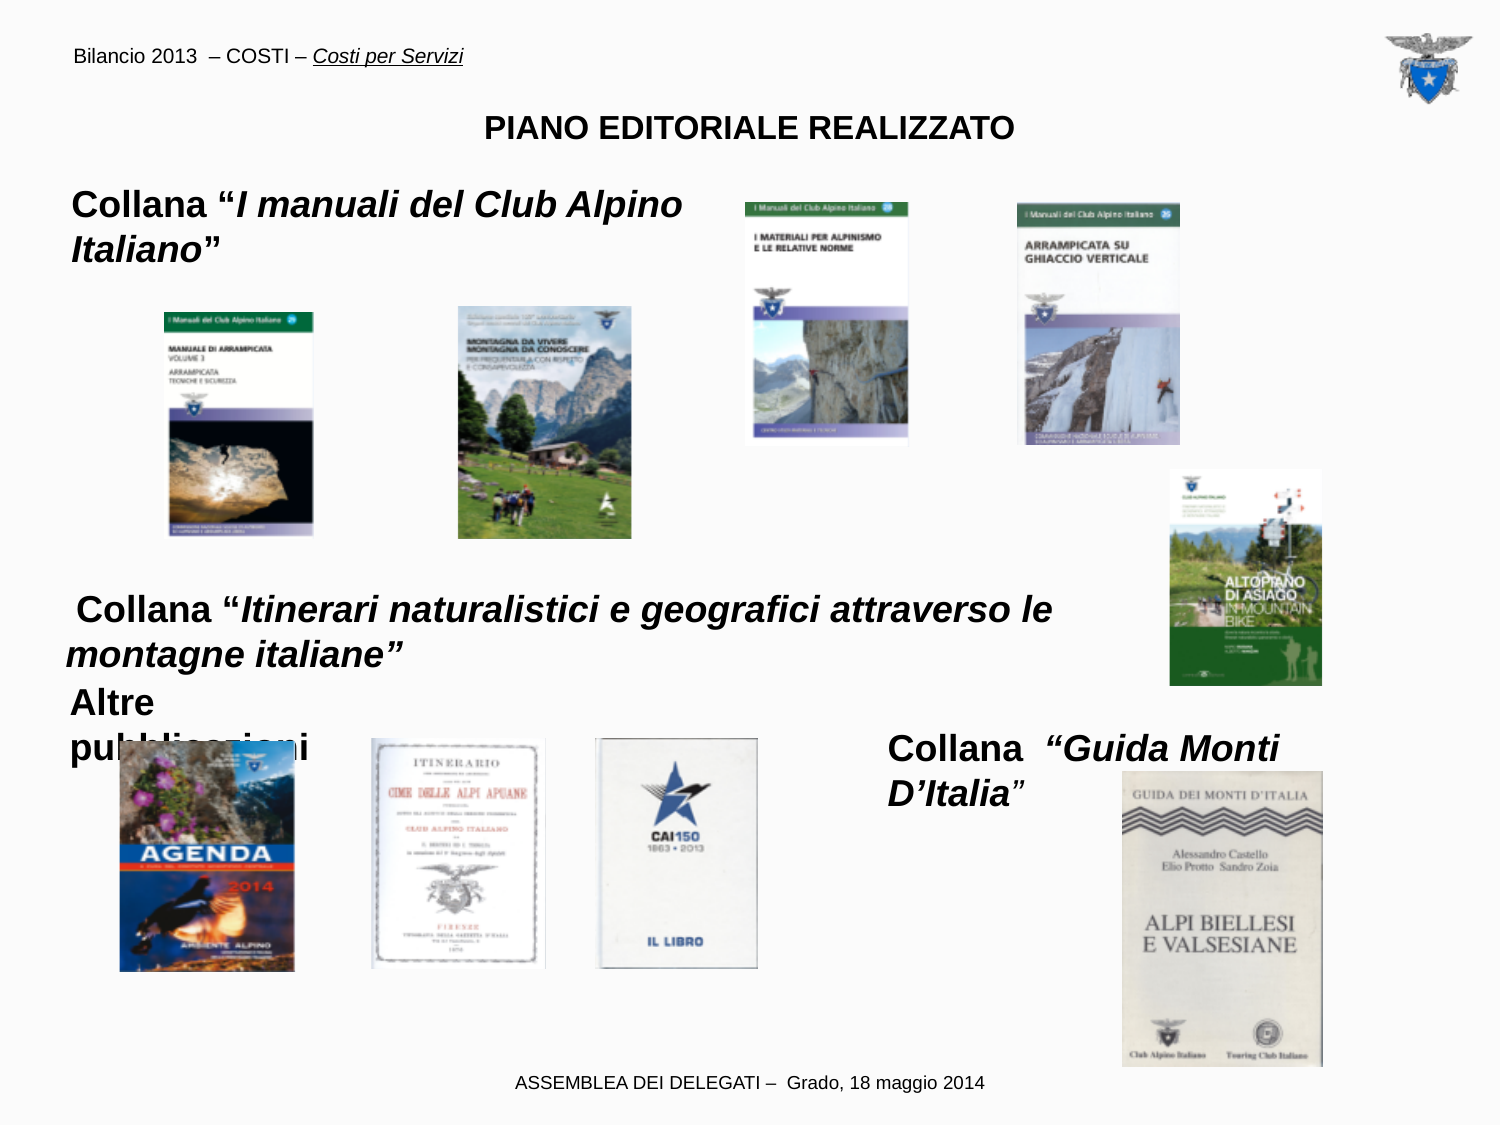

Bilancio 2013 – COSTI – Costi per Servizi
PIANO EDITORIALE REALIZZATO
Collana “I manuali del Club Alpino Italiano”
 Collana “Itinerari naturalistici e geografici attraverso le montagne italiane”
Altre pubblicazioni
Collana “Guida Monti D’Italia”
ASSEMBLEA DEI DELEGATI – Grado, 18 maggio 2014